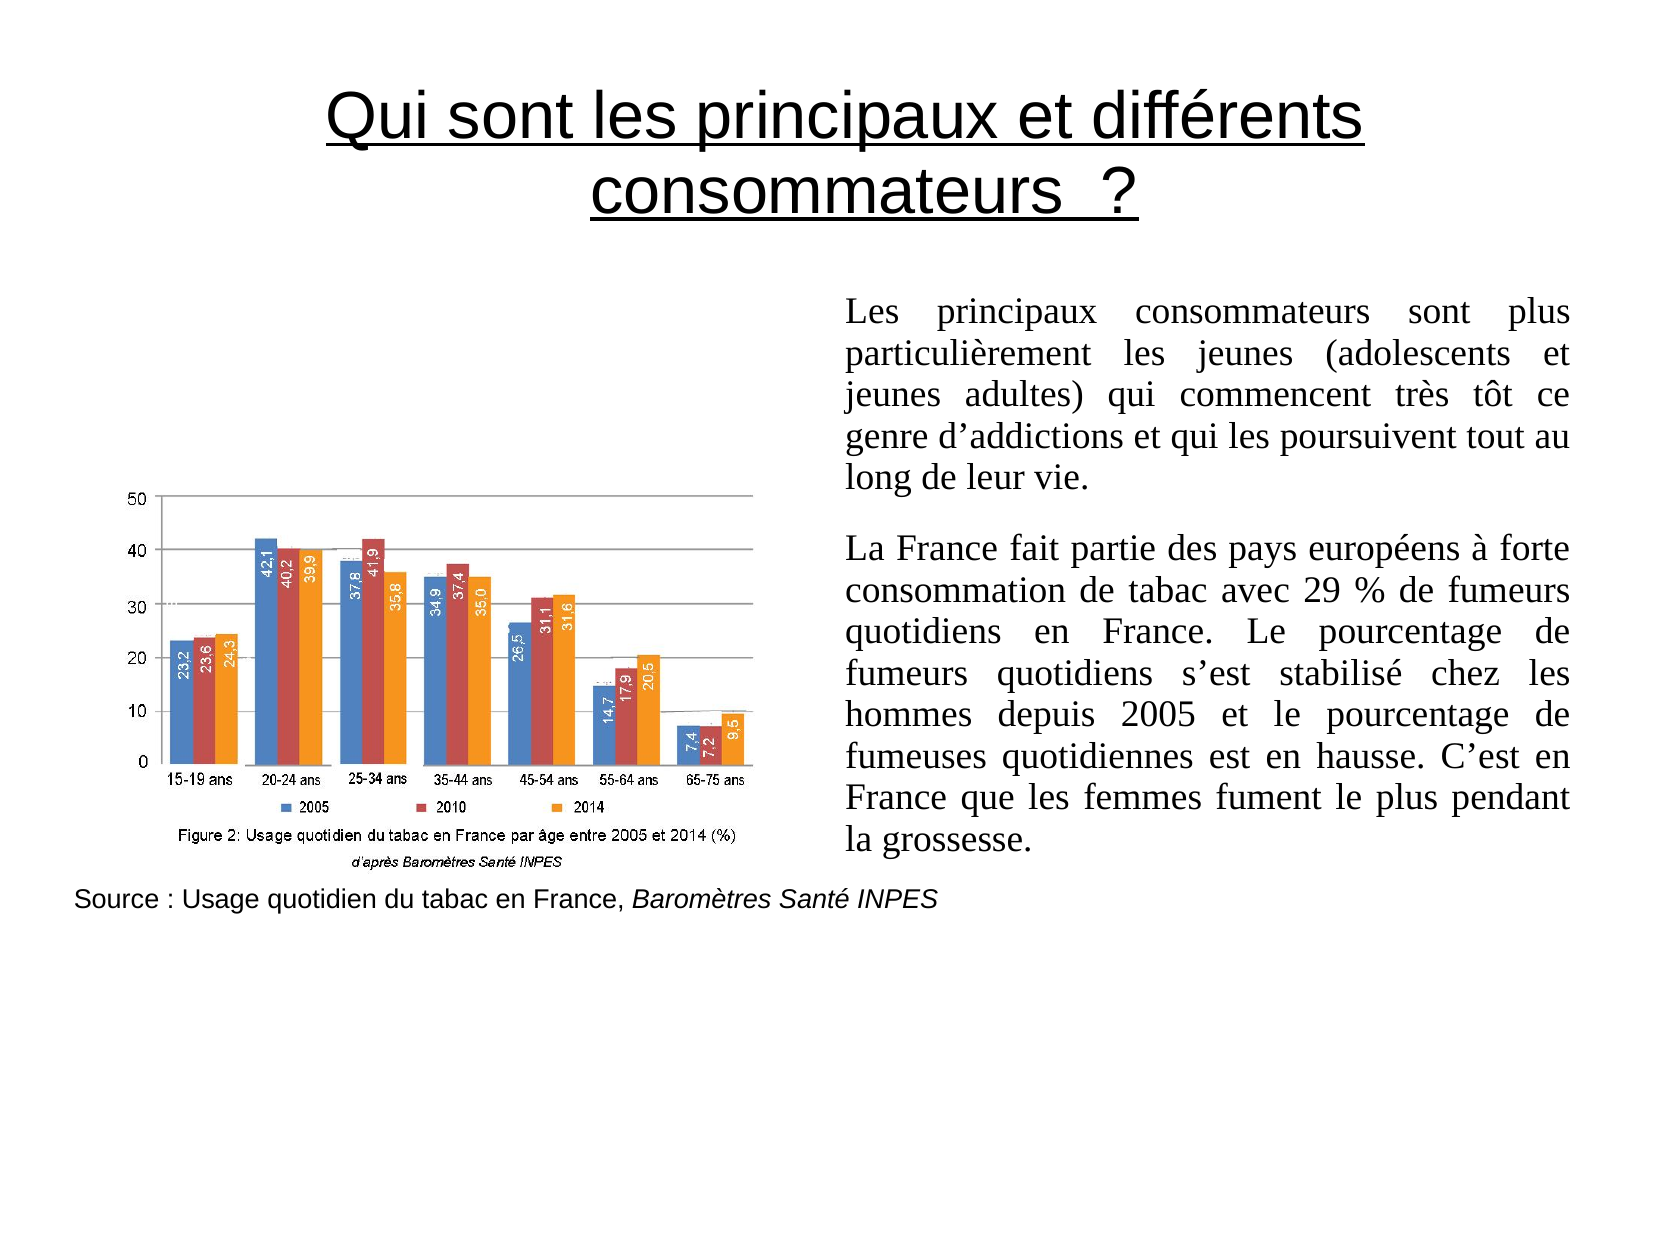

# Qui sont les principaux et différents consommateurs  ?
Les principaux consommateurs sont plus particulièrement les jeunes (adolescents et jeunes adultes) qui commencent très tôt ce genre d’addictions et qui les poursuivent tout au long de leur vie.
La France fait partie des pays européens à forte consommation de tabac avec 29 % de fumeurs quotidiens en France. Le pourcentage de fumeurs quotidiens s’est stabilisé chez les hommes depuis 2005 et le pourcentage de fumeuses quotidiennes est en hausse. C’est en France que les femmes fument le plus pendant la grossesse.
Source : Usage quotidien du tabac en France, Baromètres Santé INPES